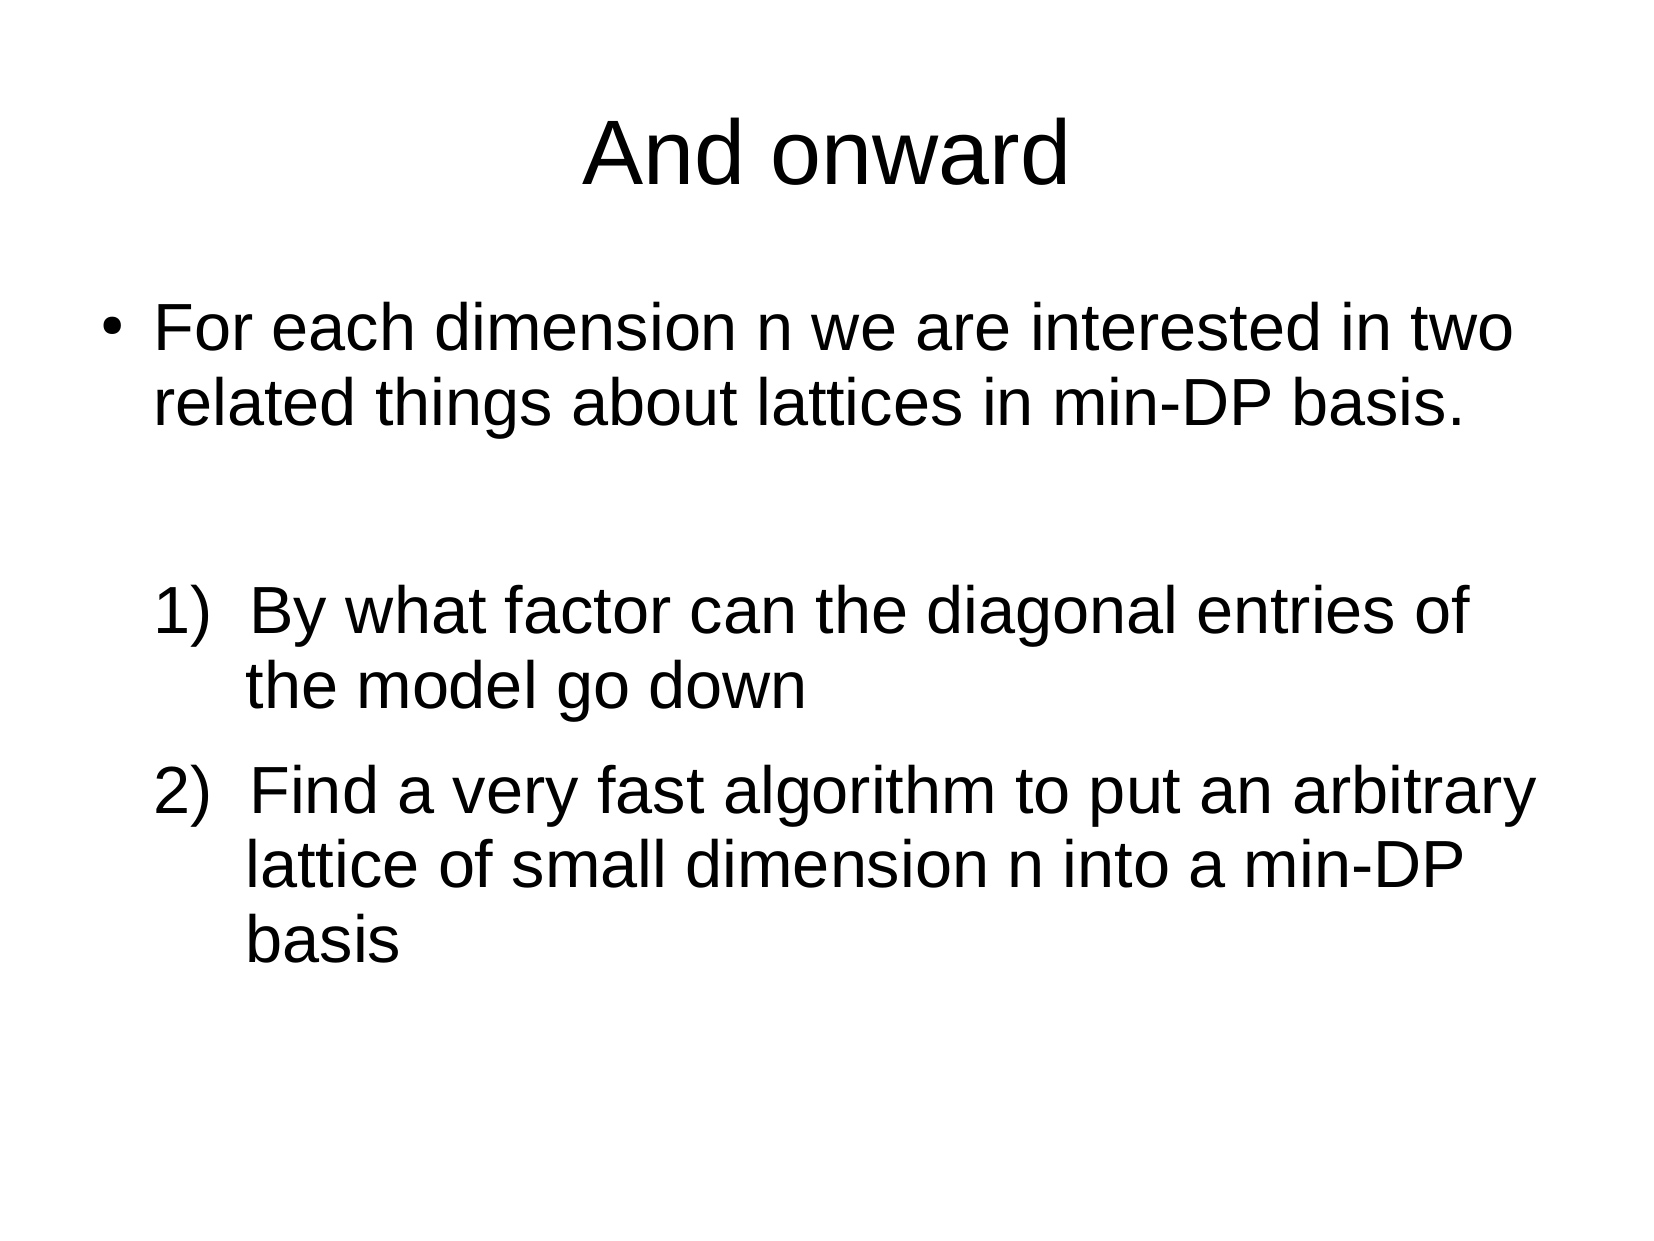

# And onward
For each dimension n we are interested in two related things about lattices in min-DP basis.
1) By what factor can the diagonal entries of the model go down
2) Find a very fast algorithm to put an arbitrary lattice of small dimension n into a min-DP basis